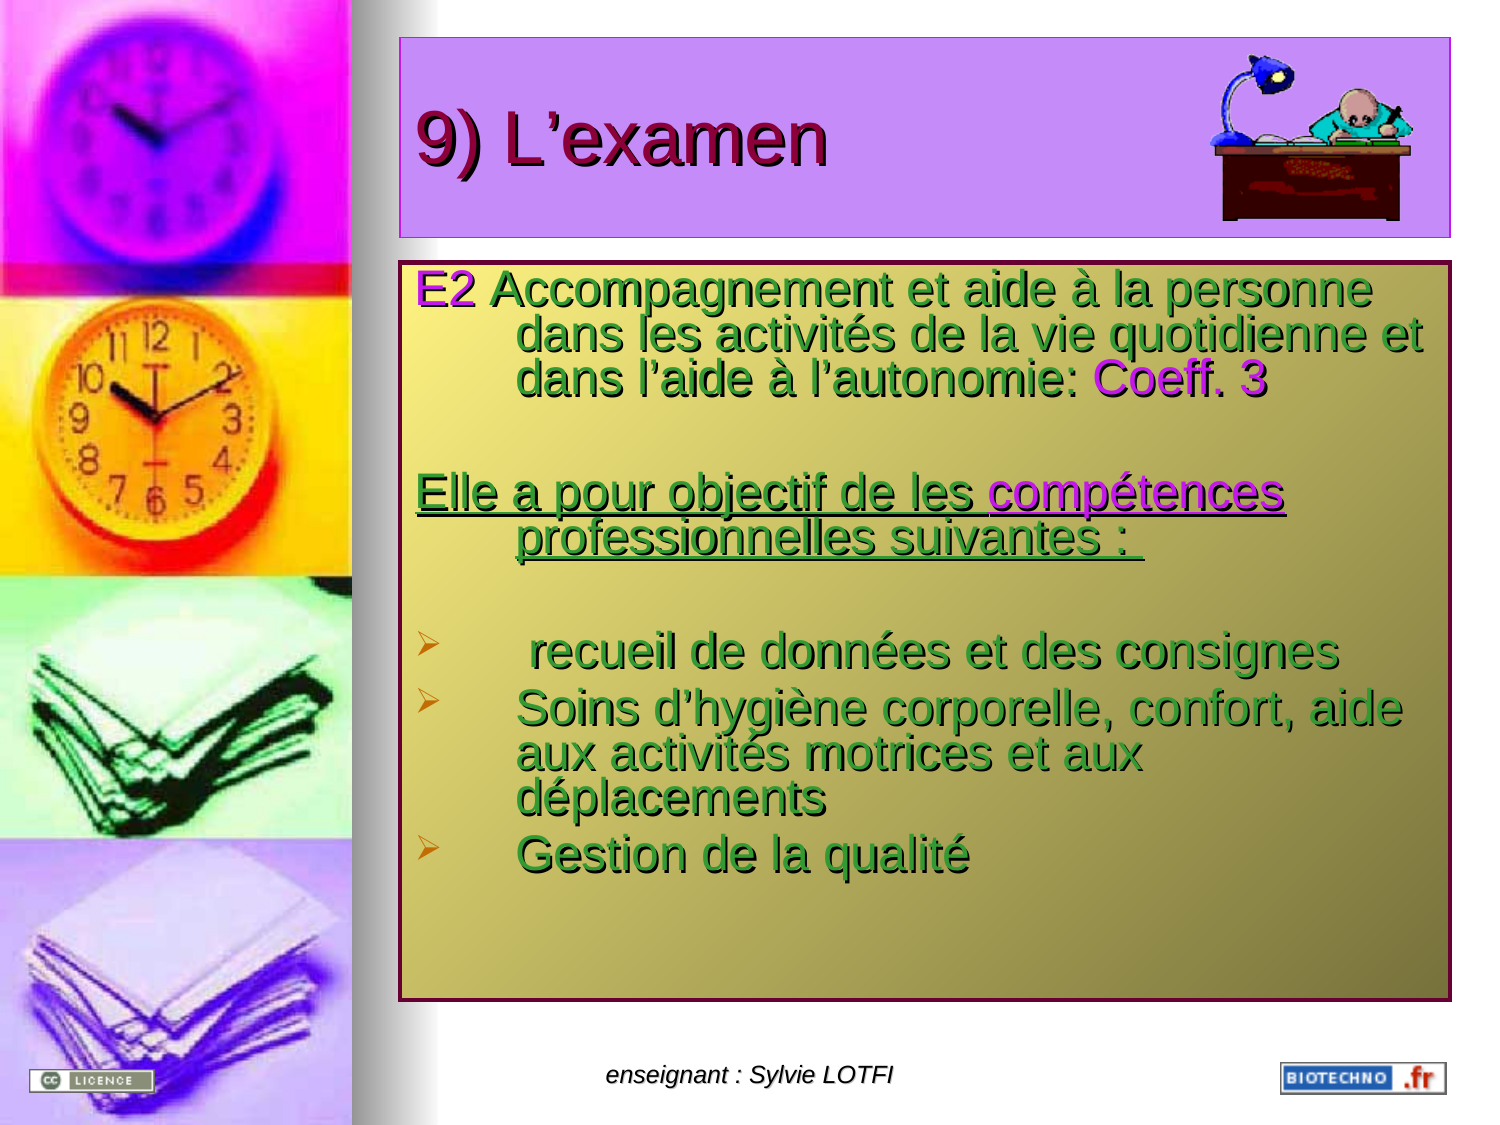

9) L’examen
# E2 Accompagnement et aide à la personne dans les activités de la vie quotidienne et dans l’aide à l’autonomie: Coeff. 3
Elle a pour objectif de les compétences professionnelles suivantes :
 recueil de données et des consignes
Soins d’hygiène corporelle, confort, aide aux activités motrices et aux déplacements
Gestion de la qualité